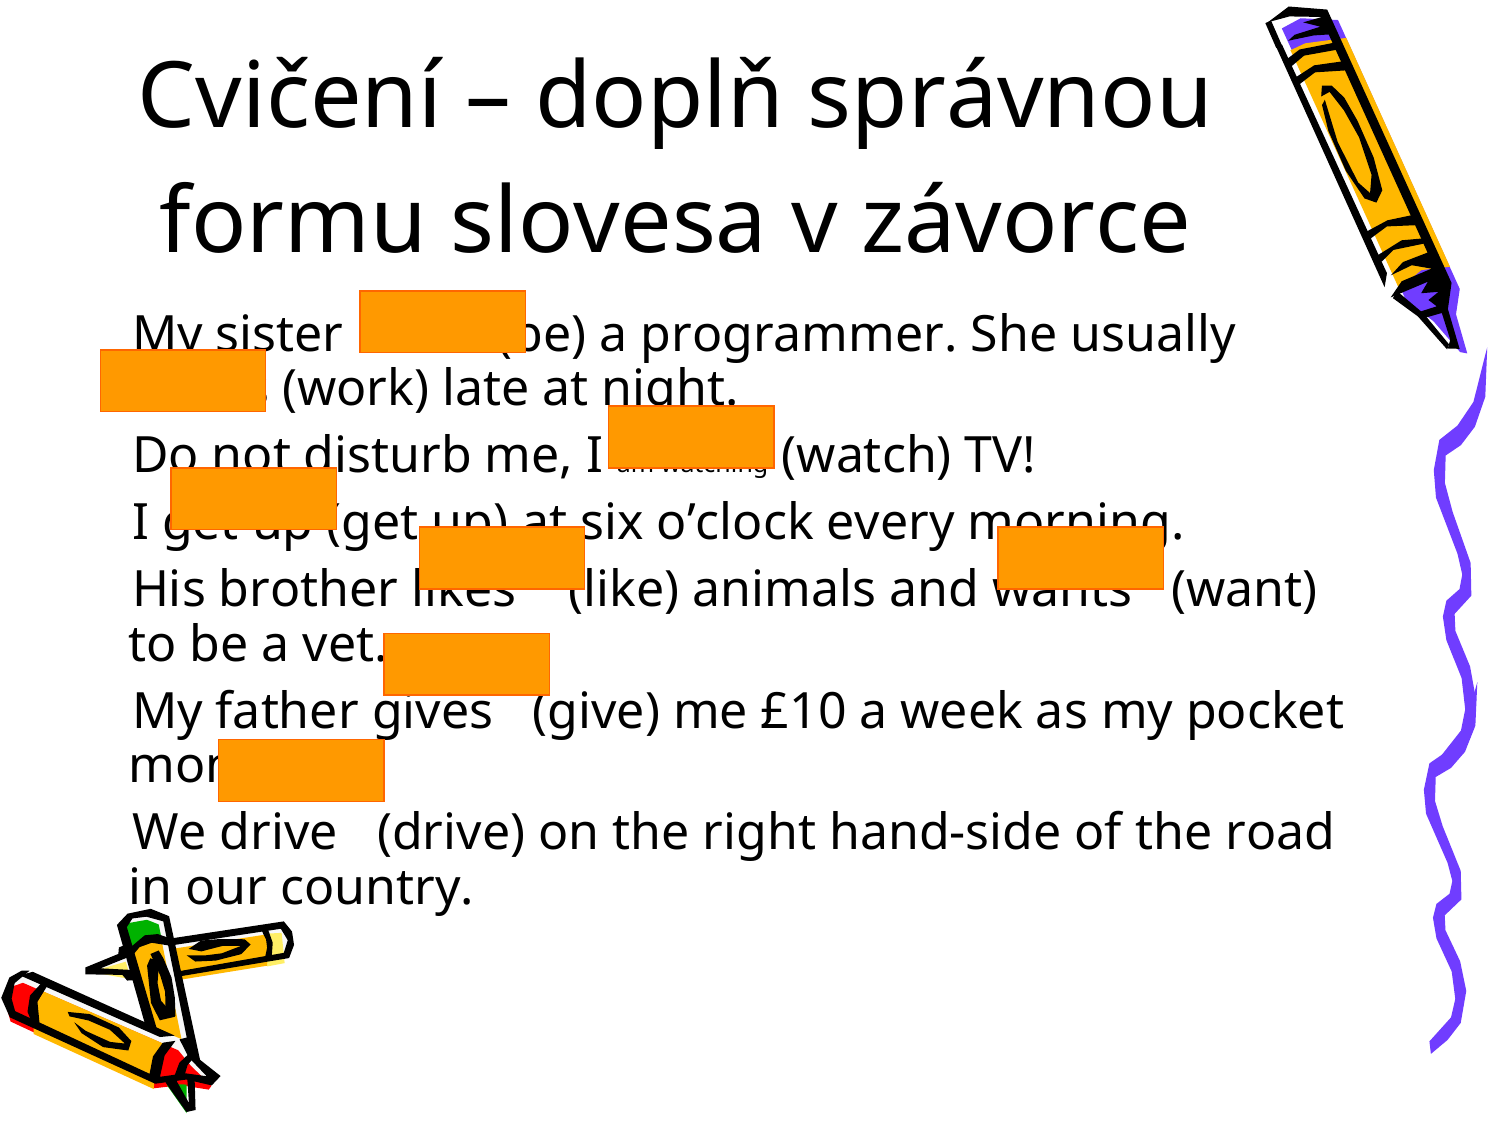

# Cvičení – doplň správnou formu slovesa v závorce
My sister is (be) a programmer. She usually works (work) late at night.
Do not disturb me, I am watching (watch) TV!
I get up (get up) at six o’clock every morning.
His brother likes (like) animals and wants (want) to be a vet.
My father gives (give) me £10 a week as my pocket money.
We drive (drive) on the right hand-side of the road in our country.